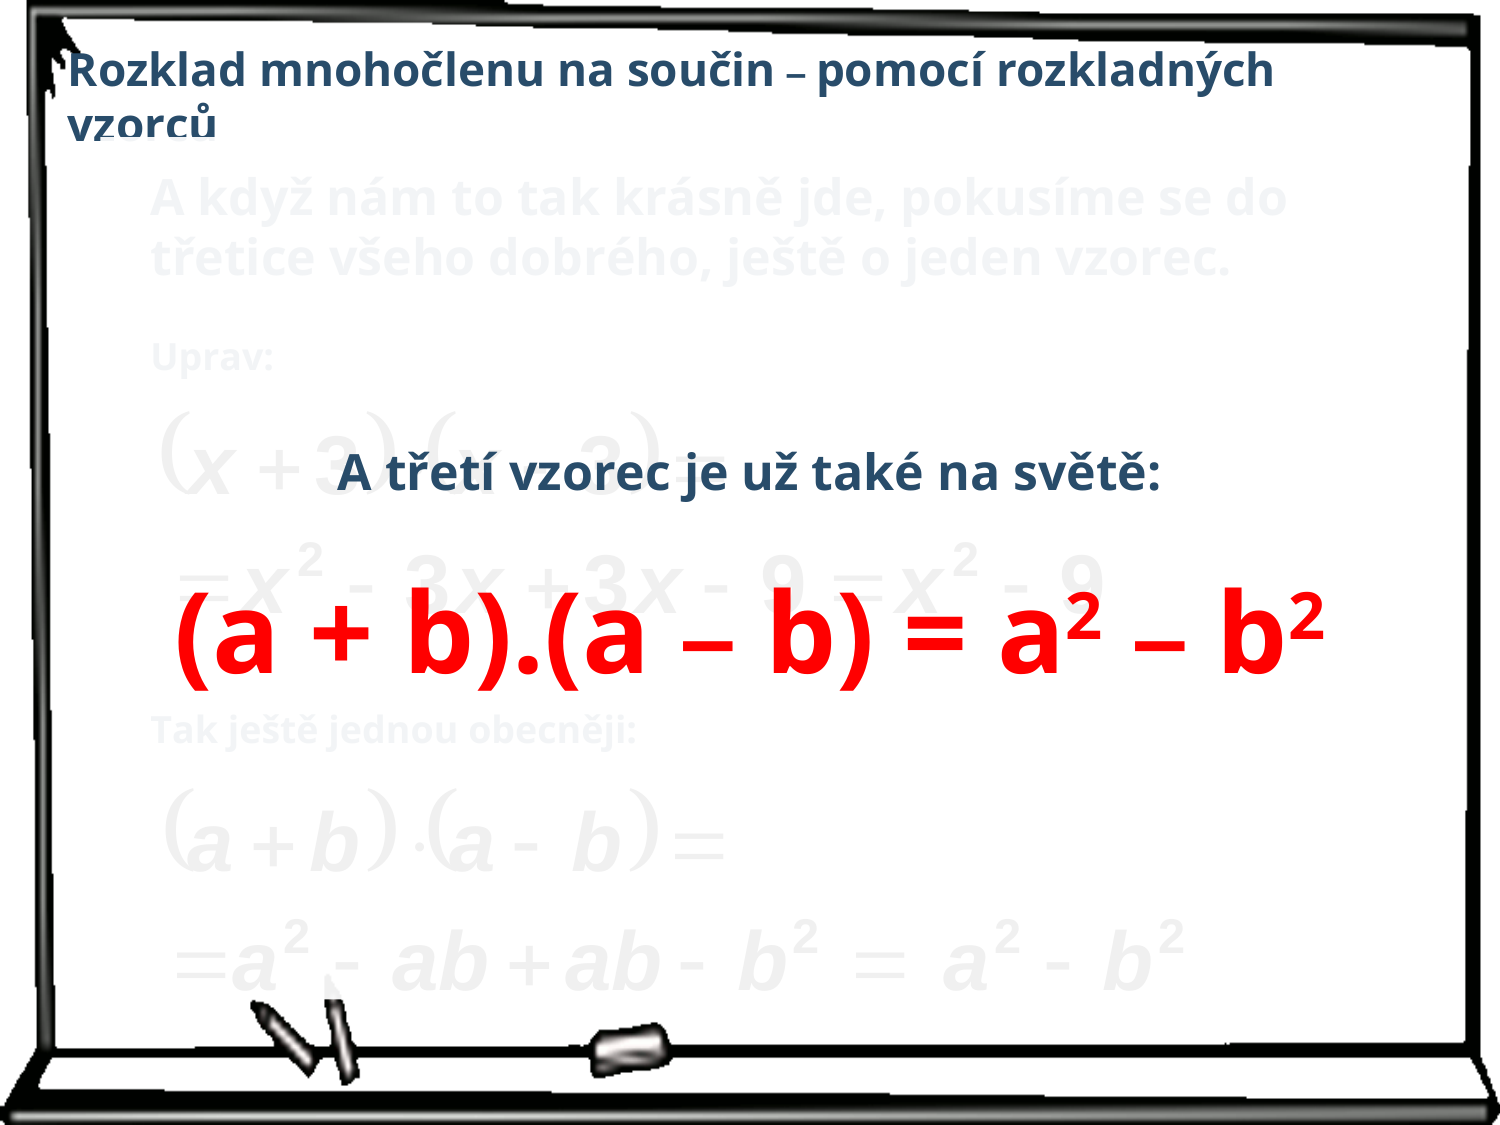

Rozklad mnohočlenu na součin – pomocí rozkladných vzorců
A třetí vzorec je už také na světě:
(a + b).(a – b) = a2 – b2
A když nám to tak krásně jde, pokusíme se do třetice všeho dobrého, ještě o jeden vzorec.
Uprav:
Tak ještě jednou obecněji: